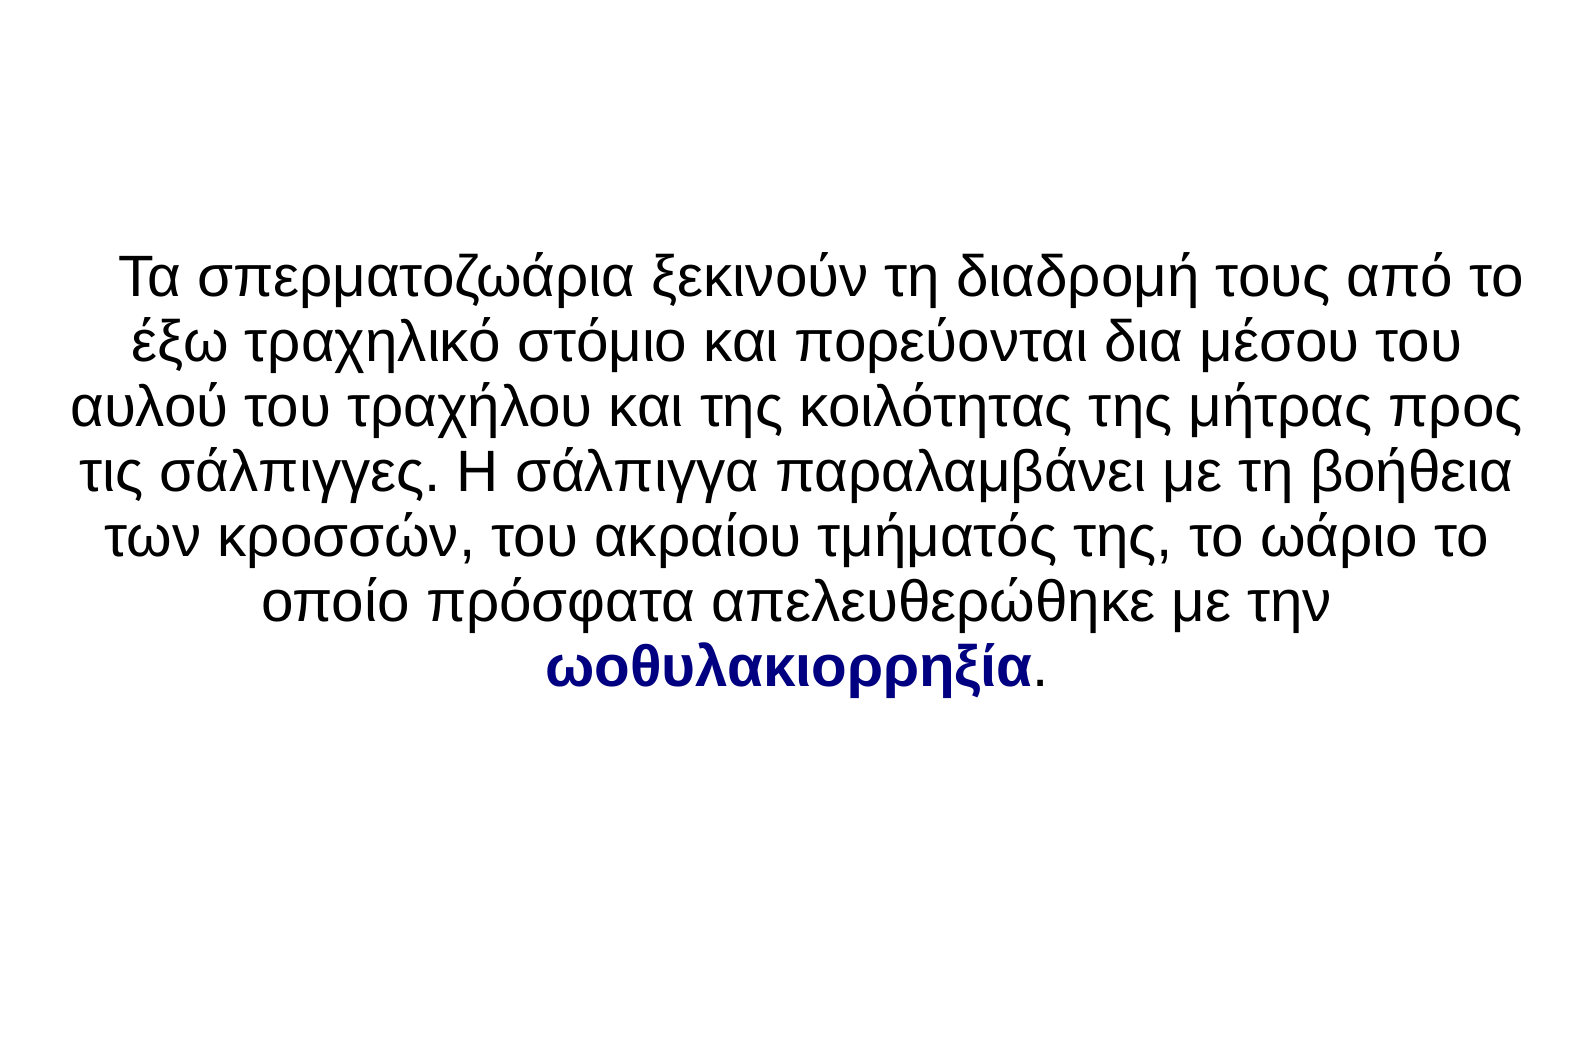

Τα σπερματοζωάρια ξεκινούν τη διαδρομή τους από το έξω τραχηλικό στόμιο και πορεύονται δια μέσου του αυλού του τραχήλου και της κοιλότητας της μήτρας προς τις σάλπιγγες. Η σάλπιγγα παραλαμβάνει με τη βοήθεια των κροσσών, του ακραίου τμήματός της, το ωάριο το οποίο πρόσφατα απελευθερώθηκε με την ωοθυλακιορρηξία.